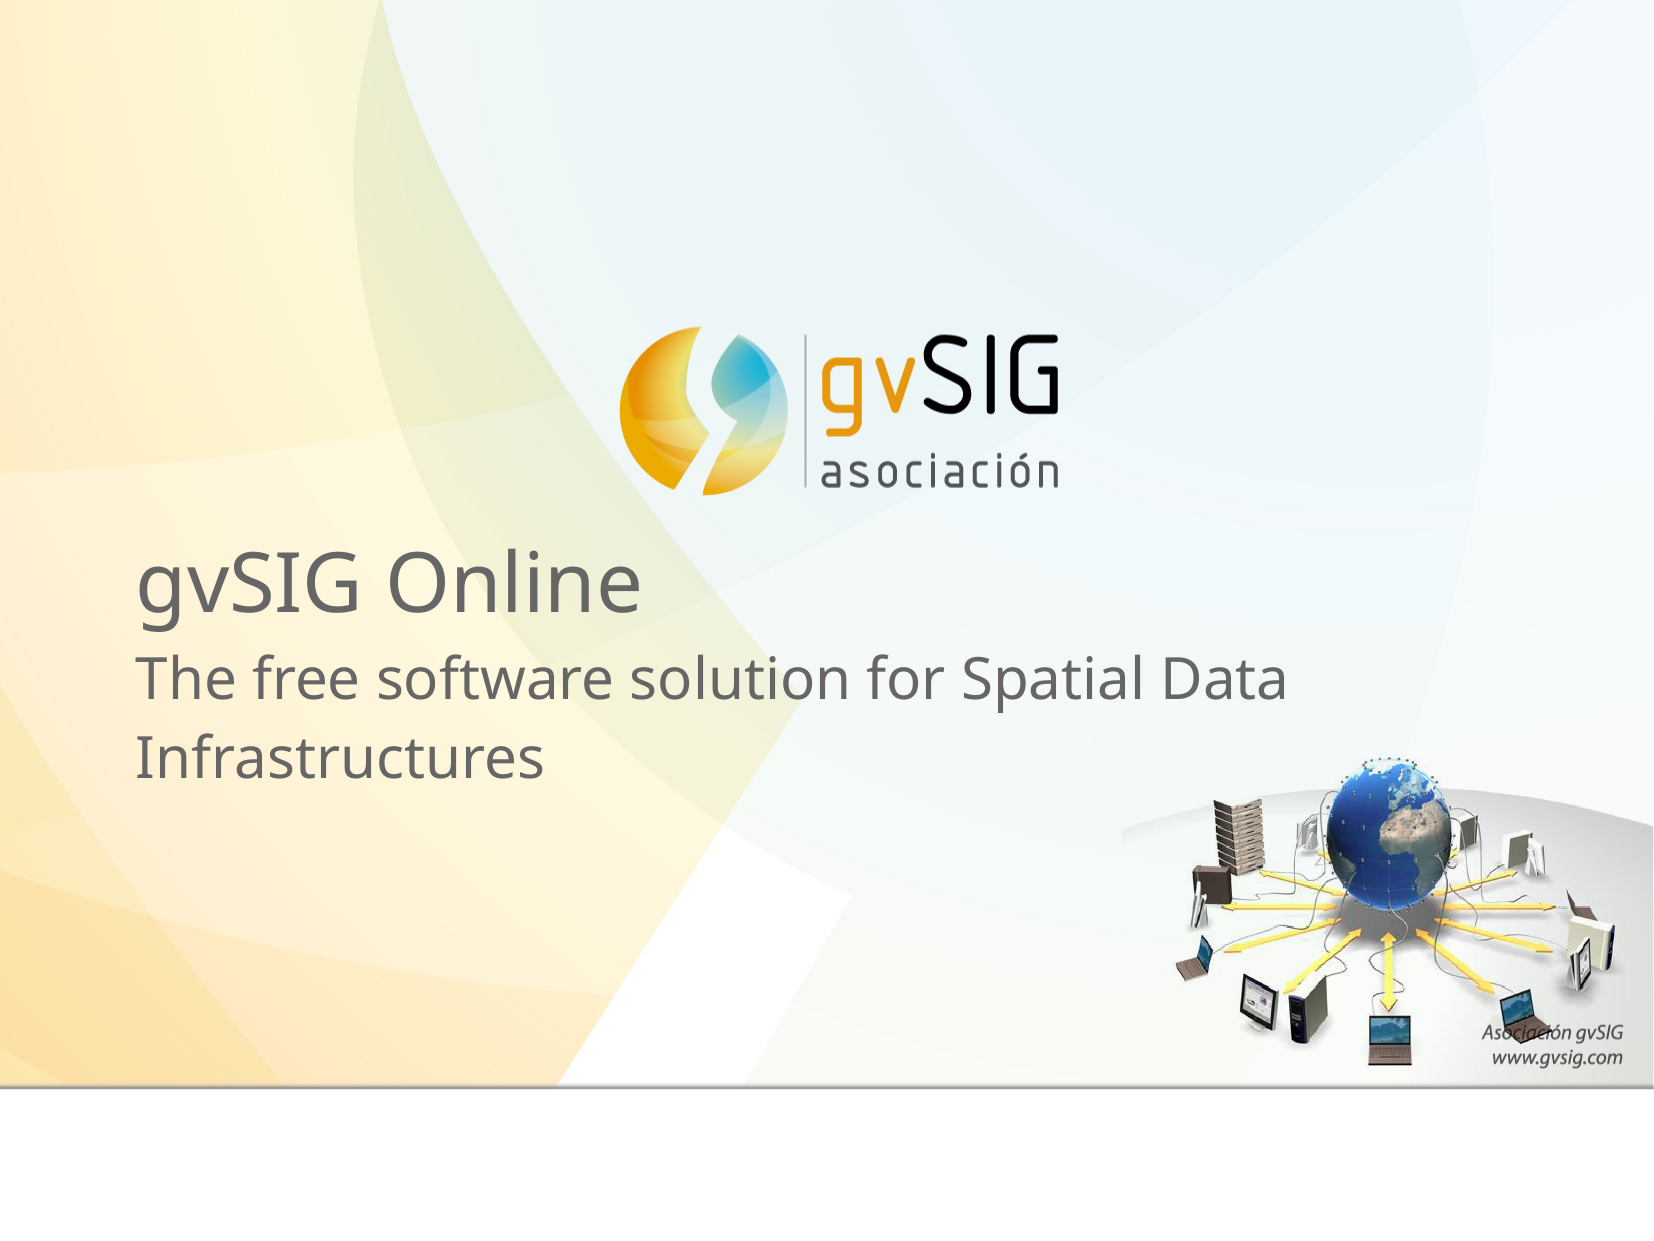

# gvSIG Online The free software solution for Spatial Data Infrastructures